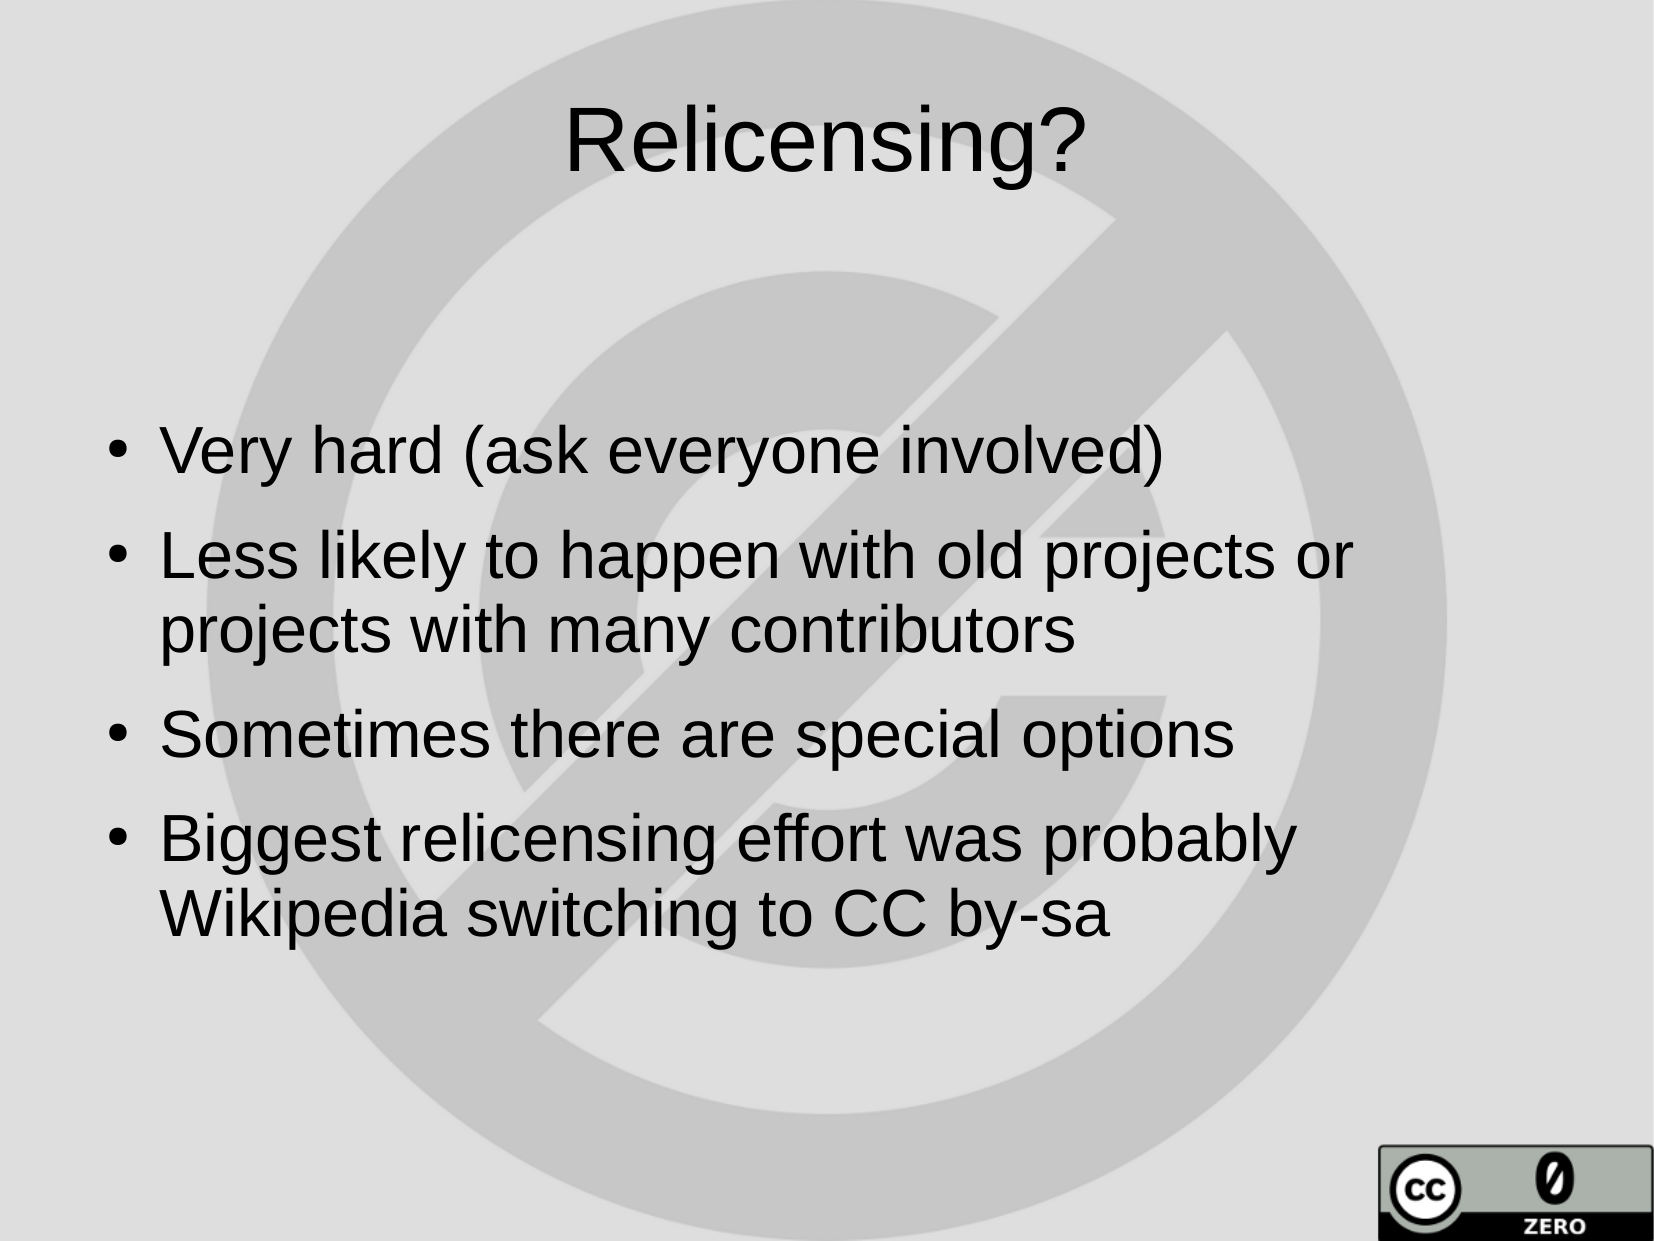

# Relicensing?
Very hard (ask everyone involved)
Less likely to happen with old projects or projects with many contributors
Sometimes there are special options
Biggest relicensing effort was probably Wikipedia switching to CC by-sa